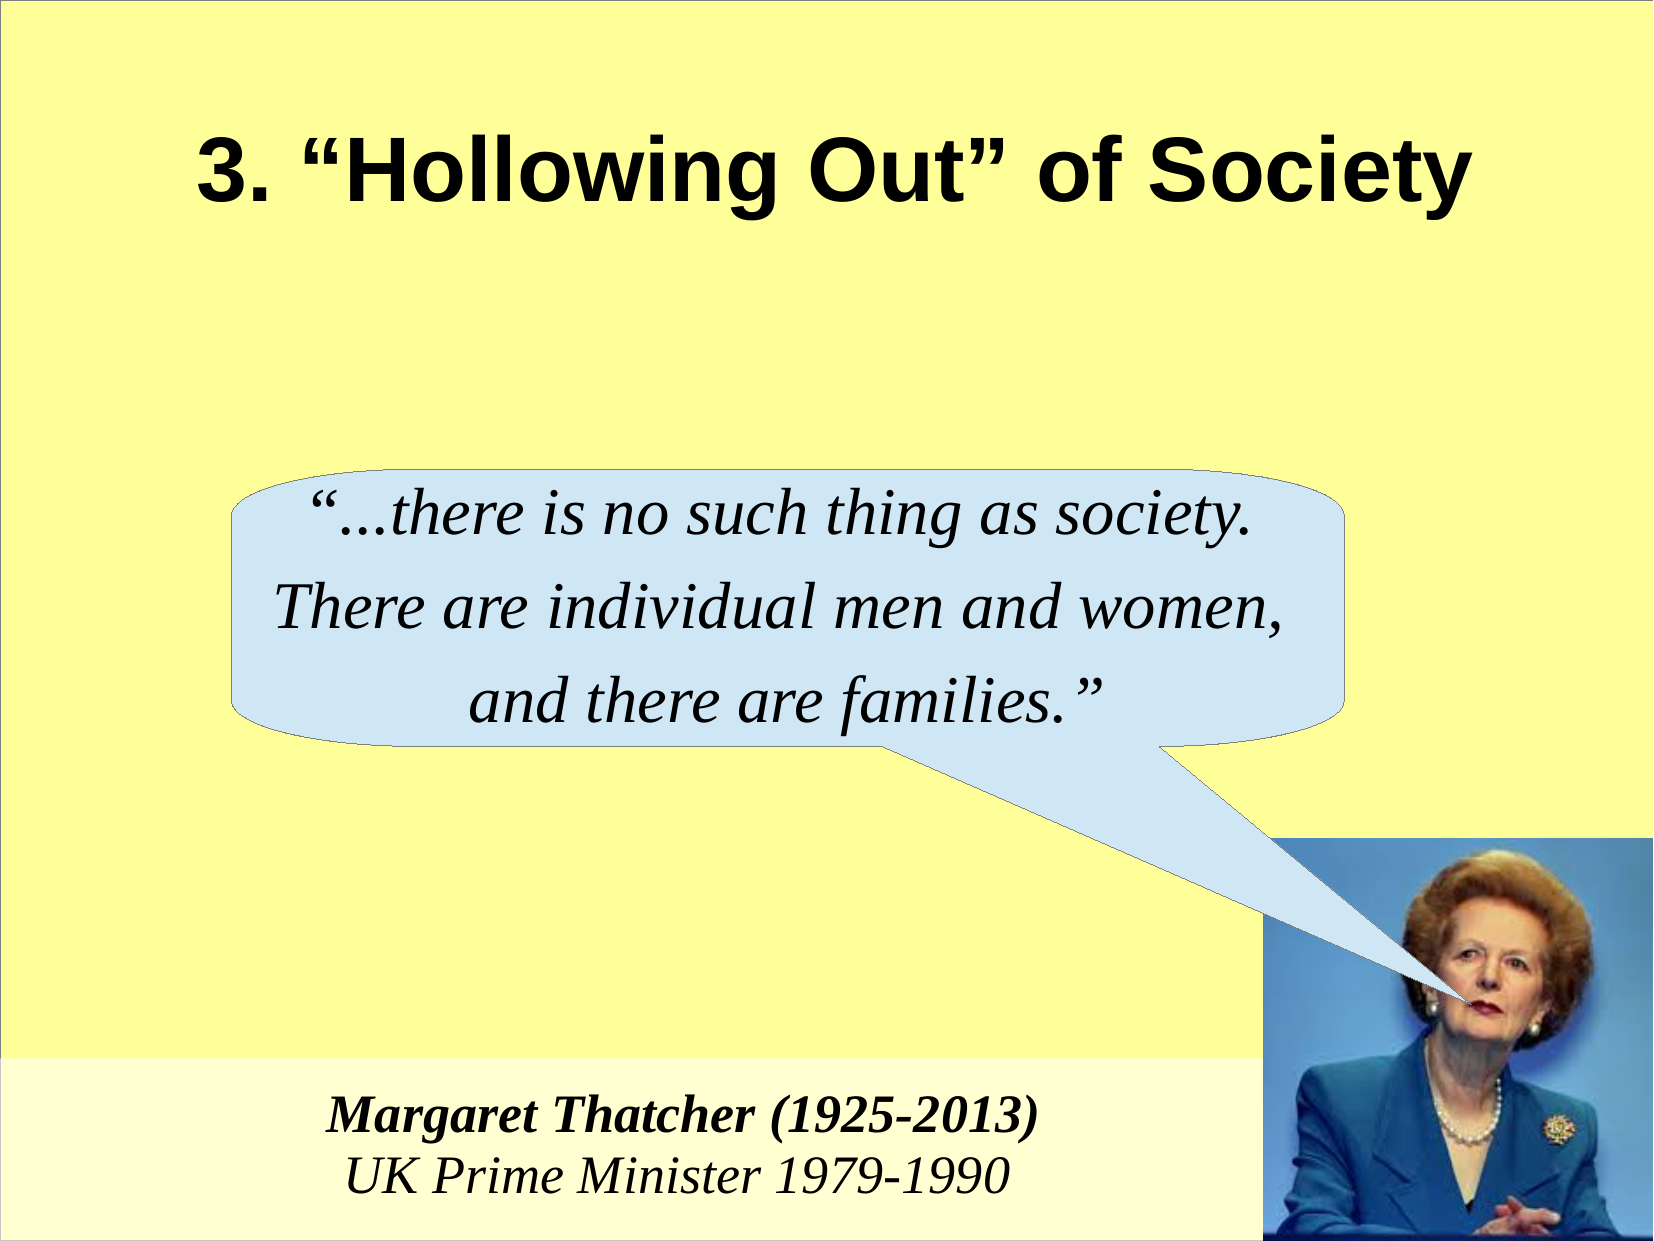

3. “Hollowing Out” of Society
“...there is no such thing as society.
There are individual men and women,
and there are families.”
Margaret Thatcher (1925-2013)
UK Prime Minister 1979-1990